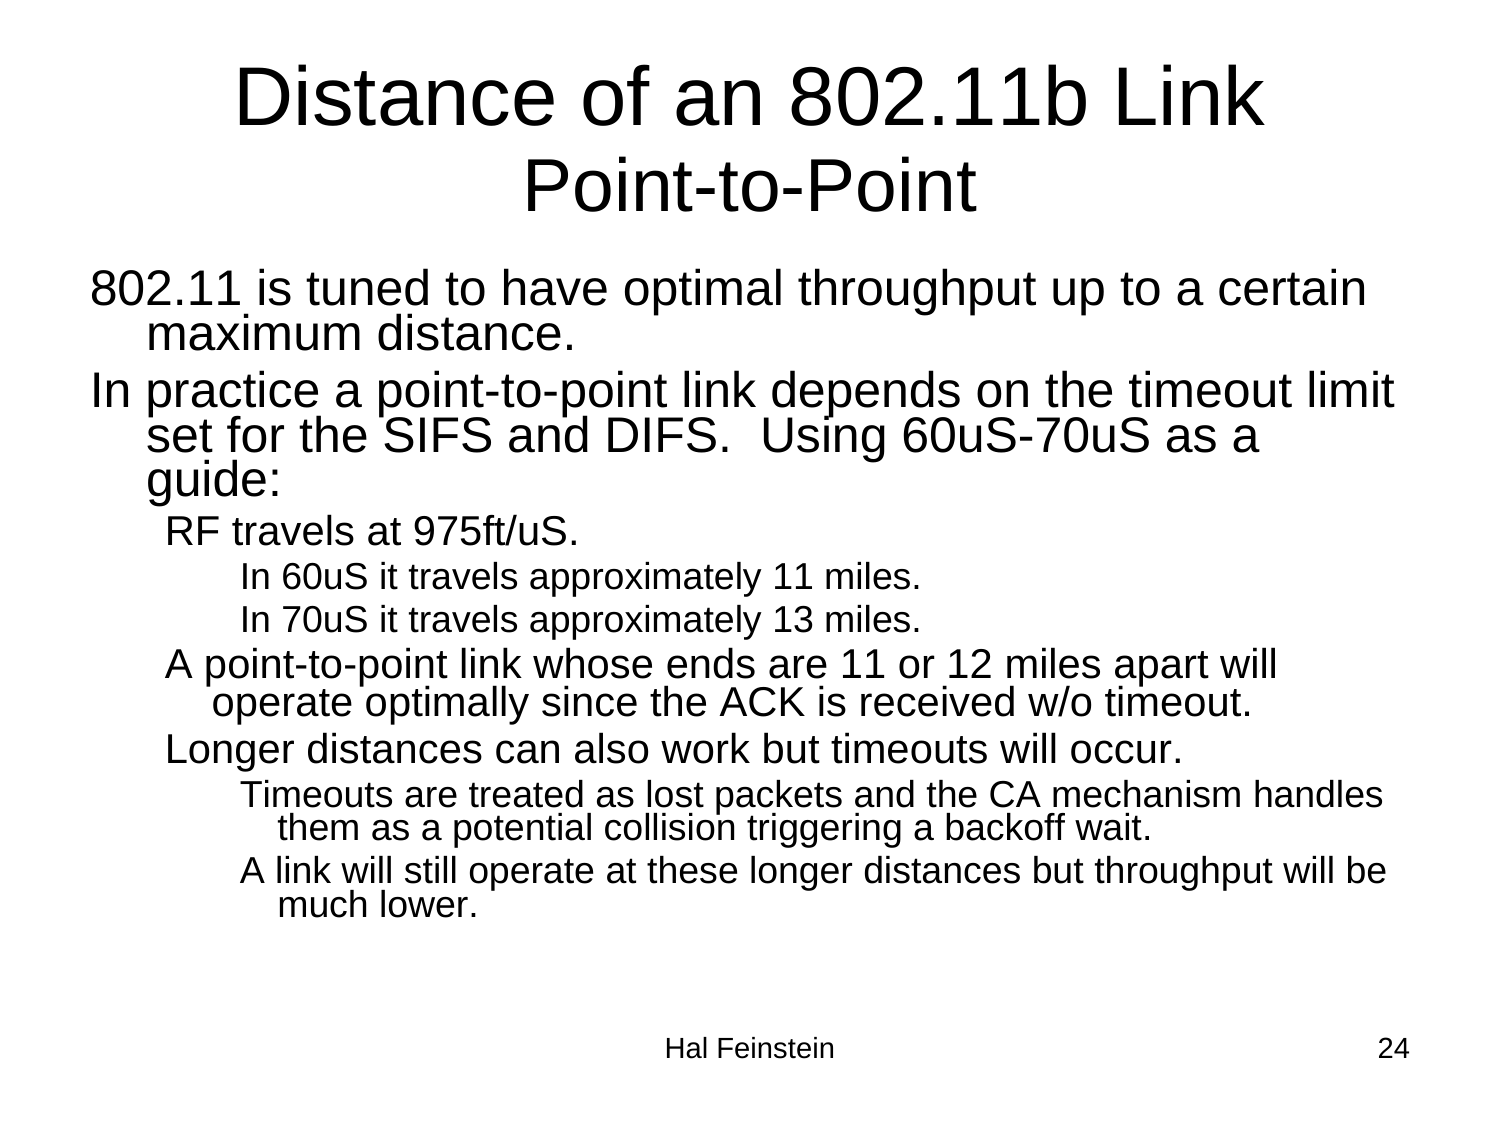

# Distance of an 802.11b Link Point-to-Point
802.11 is tuned to have optimal throughput up to a certain maximum distance.
In practice a point-to-point link depends on the timeout limit set for the SIFS and DIFS. Using 60uS-70uS as a guide:
RF travels at 975ft/uS.
In 60uS it travels approximately 11 miles.
In 70uS it travels approximately 13 miles.
A point-to-point link whose ends are 11 or 12 miles apart will operate optimally since the ACK is received w/o timeout.
Longer distances can also work but timeouts will occur.
Timeouts are treated as lost packets and the CA mechanism handles them as a potential collision triggering a backoff wait.
A link will still operate at these longer distances but throughput will be much lower.
Hal Feinstein
24